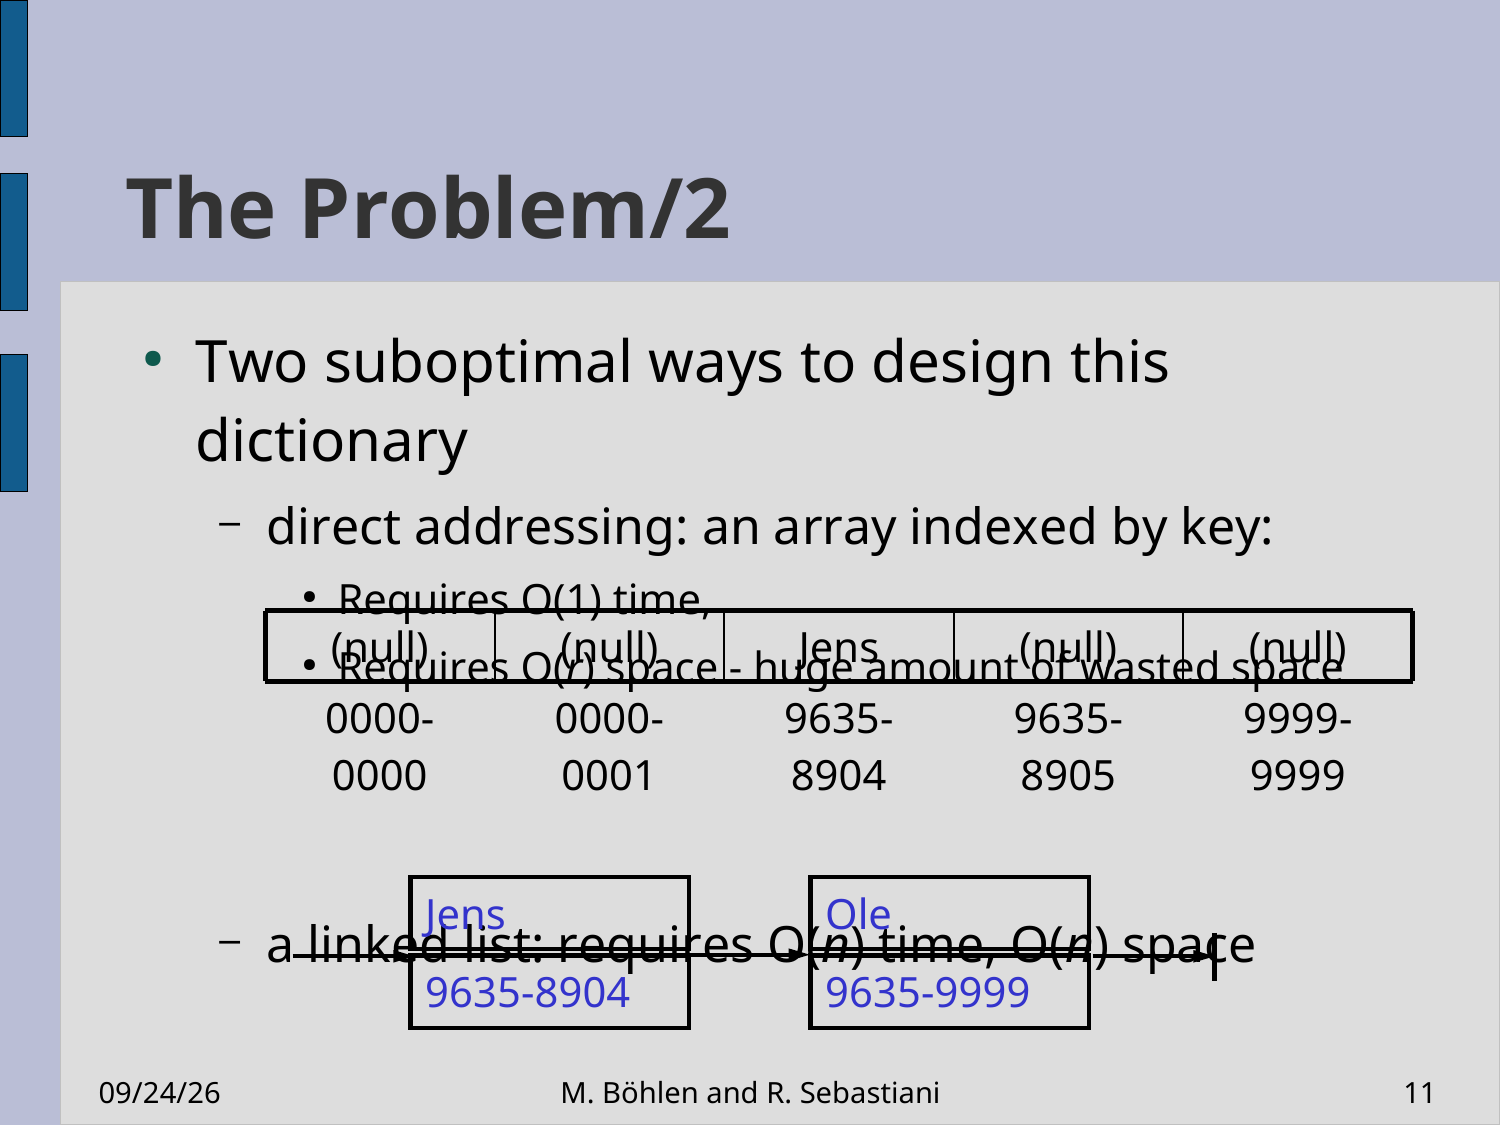

# The Problem/2
Two suboptimal ways to design this dictionary
direct addressing: an array indexed by key:
Requires O(1) time,
Requires O(r) space - huge amount of wasted space
a linked list: requires O(n) time, O(n) space
(null)
(null)
Jens
(null)
(null)
0000-0000
0000-0001
9635-8904
9635-8905
9999-9999
Jens
9635-8904
Ole
9635-9999
M. Böhlen and R. Sebastiani
11